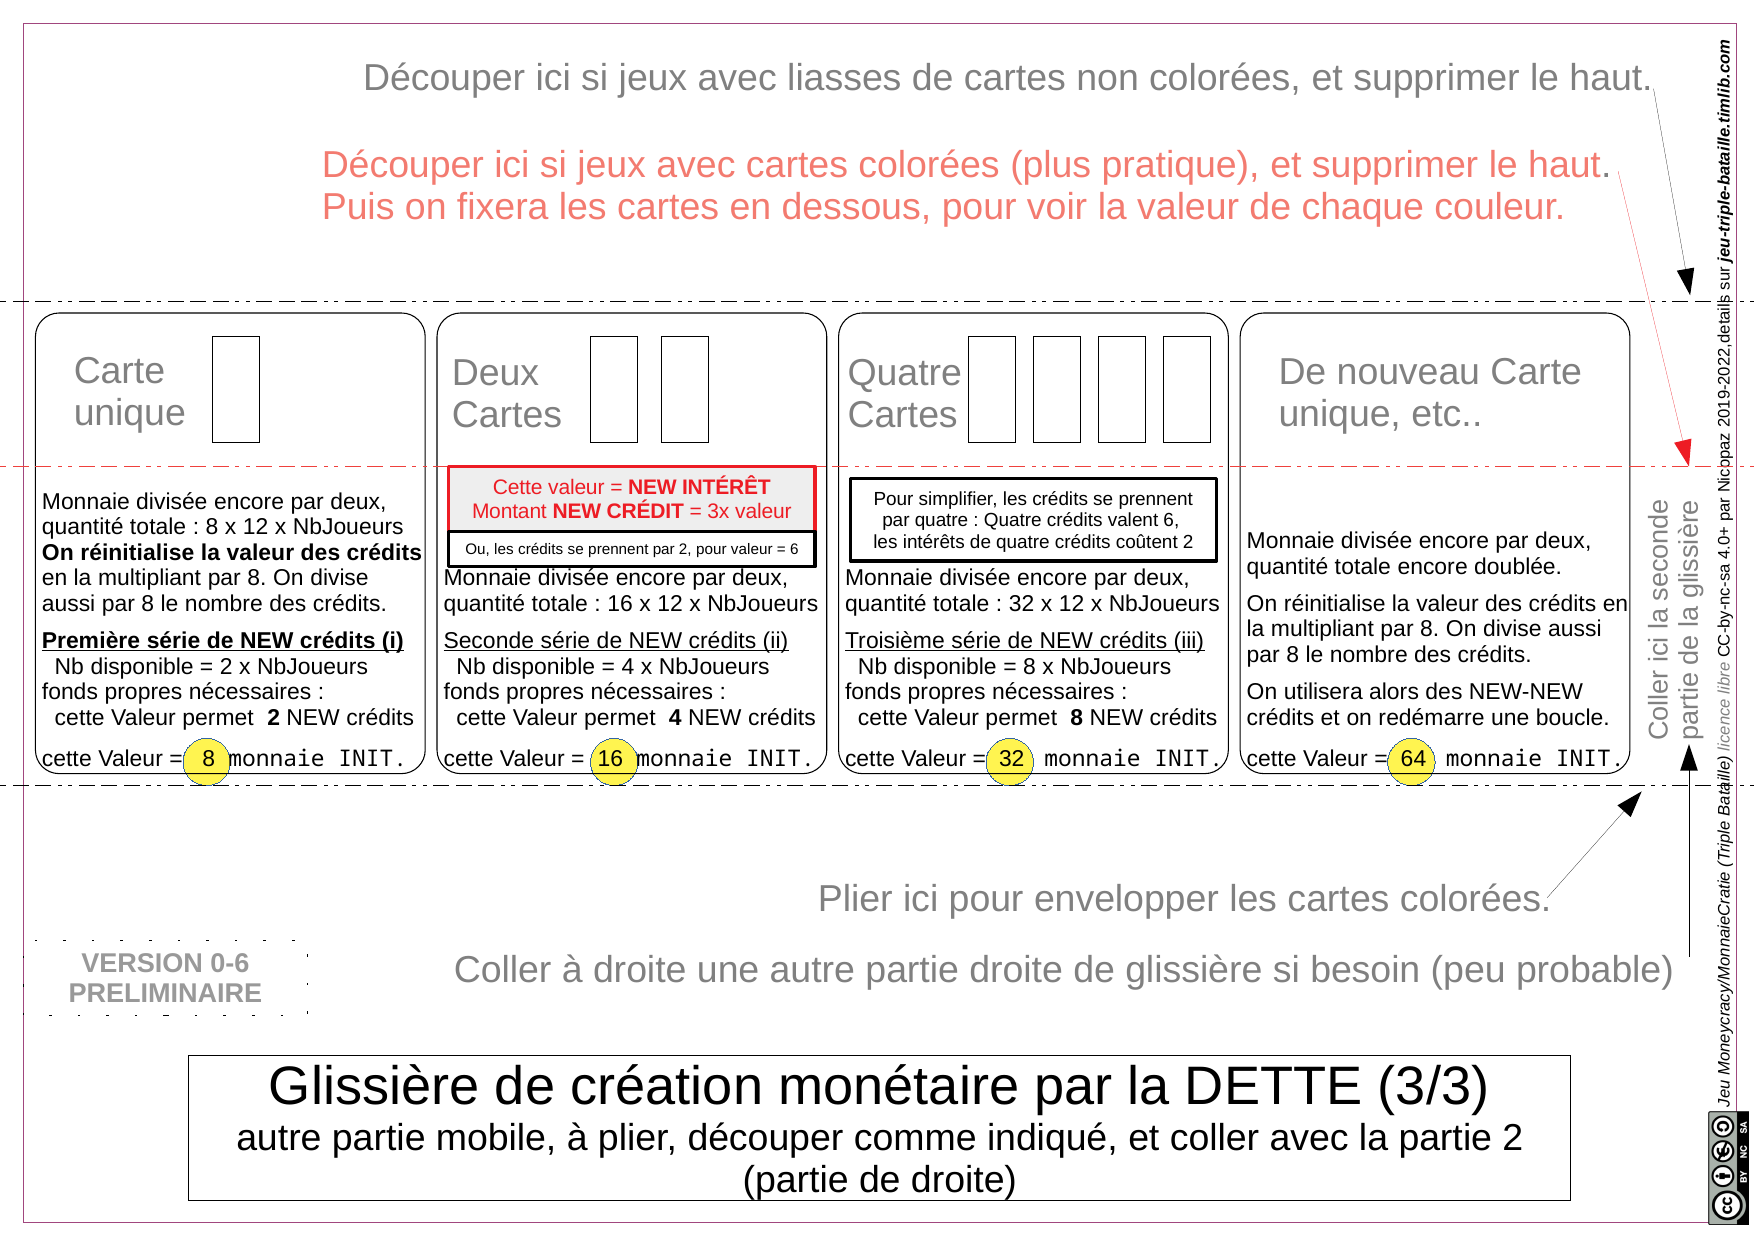

Découper ici si jeux avec liasses de cartes non colorées, et supprimer le haut.
Découper ici si jeux avec cartes colorées (plus pratique), et supprimer le haut.
Puis on fixera les cartes en dessous, pour voir la valeur de chaque couleur.
Monnaie divisée encore par deux, quantité totale : 8 x 12 x NbJoueurs
On réinitialise la valeur des crédits en la multipliant par 8. On divise aussi par 8 le nombre des crédits.
Première série de NEW crédits (i)
 Nb disponible = 2 x NbJoueurs
fonds propres nécessaires :
 cette Valeur permet 2 NEW crédits
cette Valeur = 8 monnaie INIT.
Monnaie divisée encore par deux, quantité totale : 16 x 12 x NbJoueurs
Seconde série de NEW crédits (ii)
 Nb disponible = 4 x NbJoueurs
fonds propres nécessaires :
 cette Valeur permet 4 NEW crédits
cette Valeur = 16 monnaie INIT.
Monnaie divisée encore par deux, quantité totale : 32 x 12 x NbJoueurs
Troisième série de NEW crédits (iii)
 Nb disponible = 8 x NbJoueurs
fonds propres nécessaires :
 cette Valeur permet 8 NEW crédits
cette Valeur = 32 monnaie INIT.
# Monnaie divisée encore par deux, quantité totale encore doublée.
On réinitialise la valeur des crédits en la multipliant par 8. On divise aussi par 8 le nombre des crédits.
On utilisera alors des NEW-NEW crédits et on redémarre une boucle.
cette Valeur = 64 monnaie INIT.
Carte unique
De nouveau Carte unique, etc..
Deux Cartes
Quatre Cartes
Non disponible
Cette valeur = NEW INTÉRÊT
Montant NEW CRÉDIT = 3x valeur
Pour simplifier, les crédits se prennent par quatre : Quatre crédits valent 6,
les intérêts de quatre crédits coûtent 2
Ou, les crédits se prennent par 2, pour valeur = 6
Coller ici la seconde partie de la glissière
Plier ici pour envelopper les cartes colorées.
VERSION 0-6 PRELIMINAIRE
Coller à droite une autre partie droite de glissière si besoin (peu probable)
Glissière de création monétaire par la DETTE (3/3)
autre partie mobile, à plier, découper comme indiqué, et coller avec la partie 2
(partie de droite)
À utiliser le moins possible
(disparaîtra à la prochaine dévaluation/inflation)
Carte= 1/2 monnaie INITIALE
Ci dessous, consignes pour la banque centrale et la préparation des crédits disponibles : lorsqu’un lot de crédit est épuisé (ou presque), décaler la glissière vers la gauche, ce qui correspond à une dévaluation par deux, et de nouveaux crédits sont disponibles comme indiqué.
Monnaie Initiale, au départ il y en a en tout 12 x NbJoueurs
Première série de crédits ( fonds propres nécessaires:
NbJoueurs x monnaie INITIALE
Carte= 1 monnaie INITIALE
carte = monnaie INITIALE